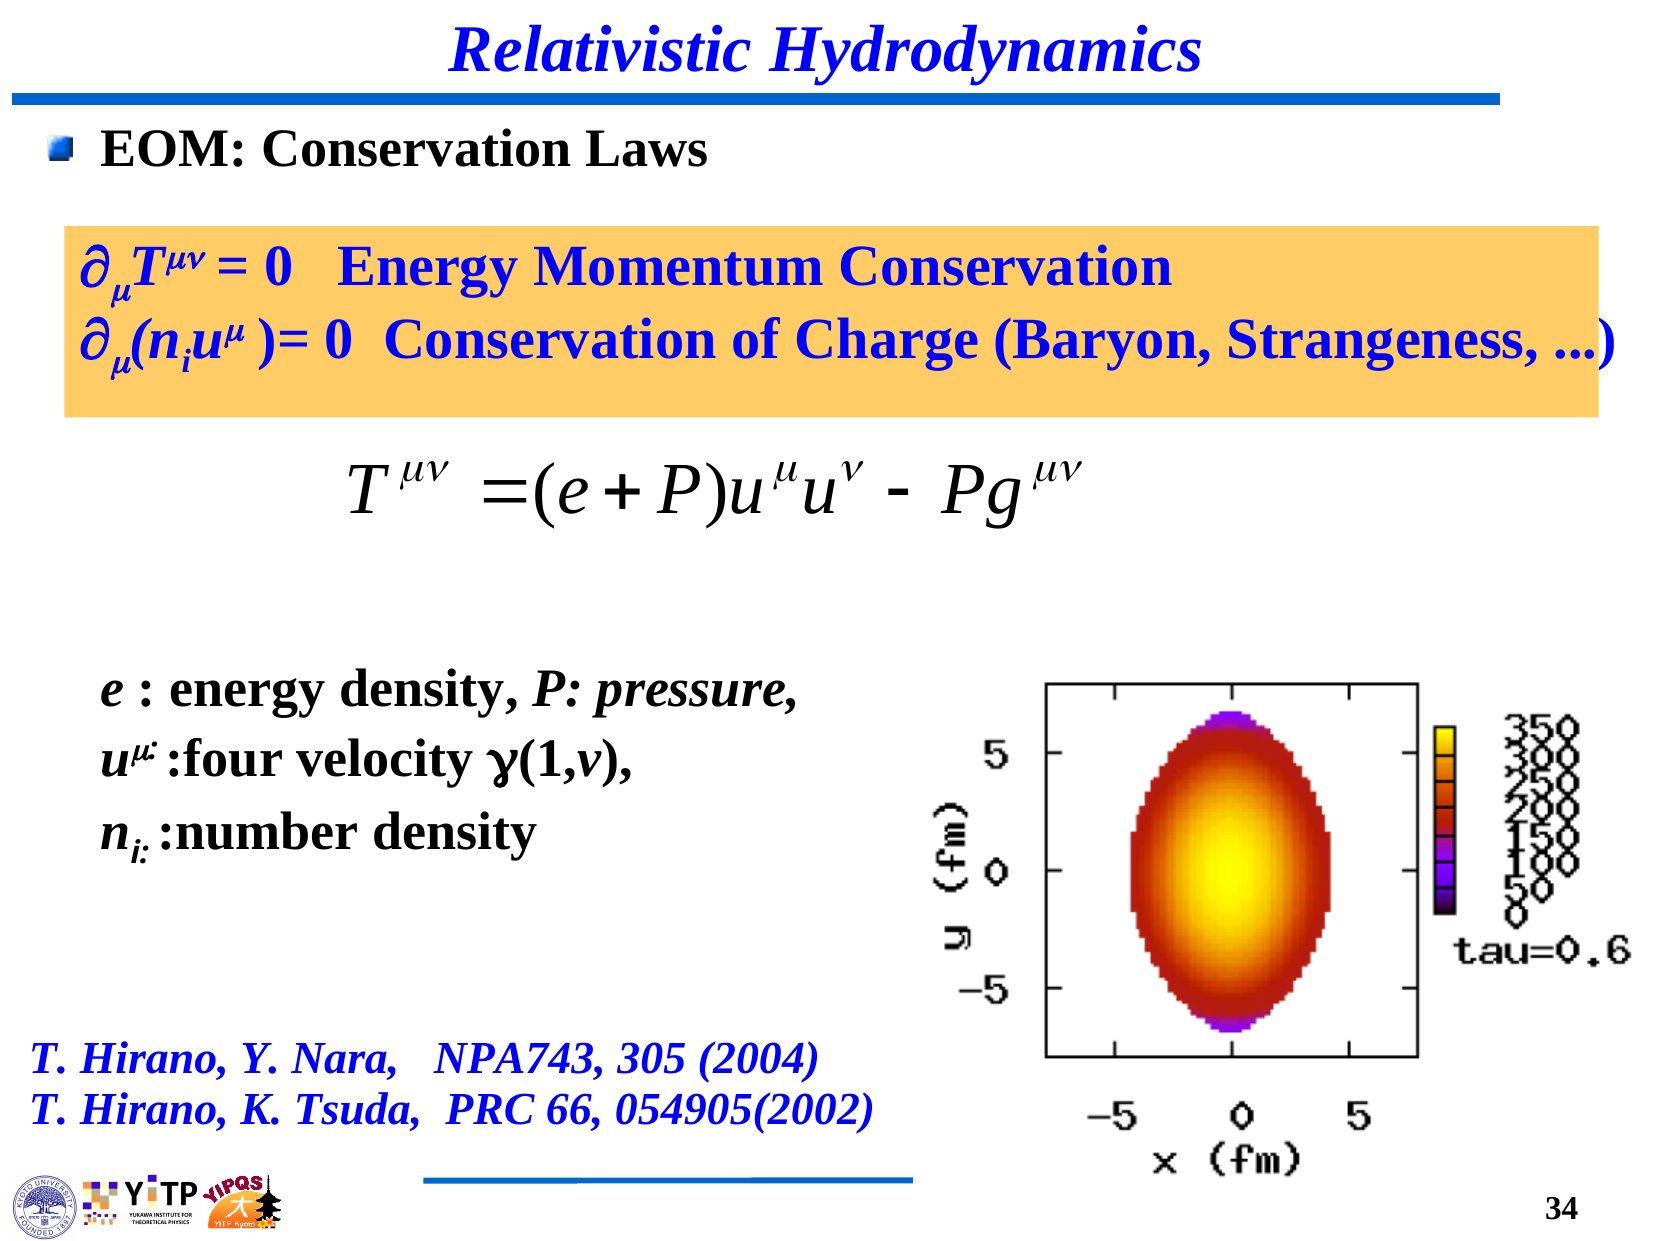

# Relativistic Hydrodynamics
EOM: Conservation Laws
e : energy density, P: pressure,
u: :four velocity g(1,v),
ni: :number density
T = 0 Energy Momentum Conservation
(niu )= 0 Conservation of Charge (Baryon, Strangeness, ...)
T. Hirano, Y. Nara, NPA743, 305 (2004)
T. Hirano, K. Tsuda, PRC 66, 054905(2002)